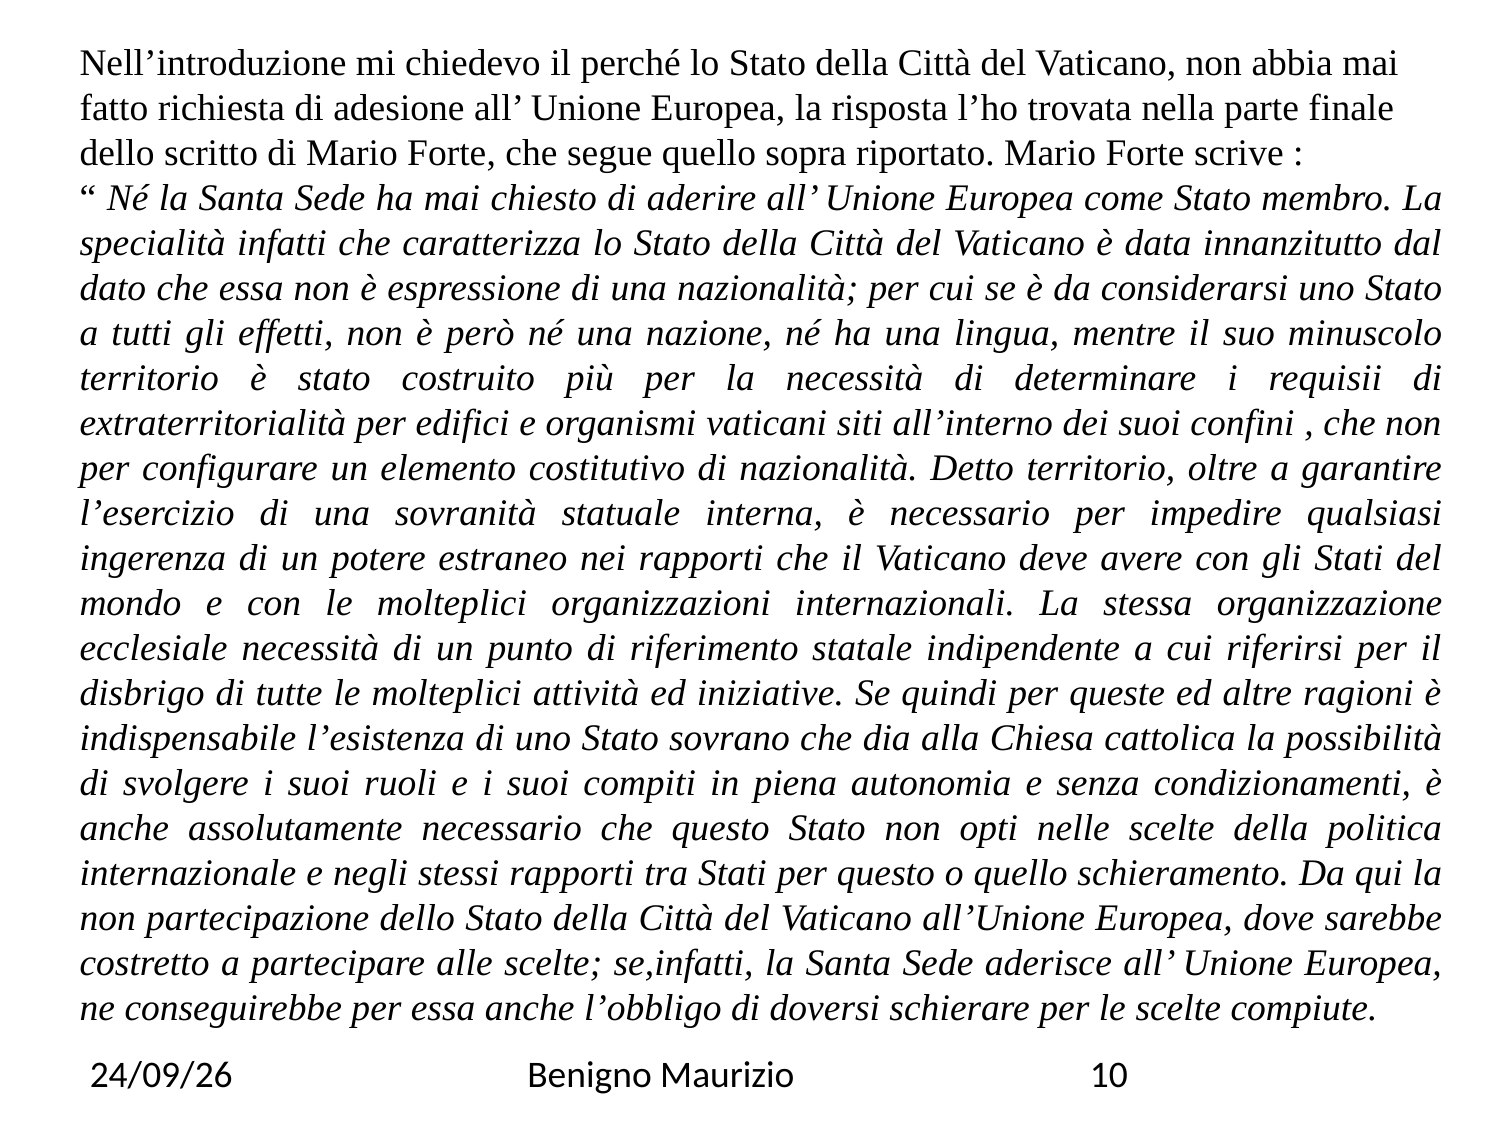

Nell’introduzione mi chiedevo il perché lo Stato della Città del Vaticano, non abbia mai fatto richiesta di adesione all’ Unione Europea, la risposta l’ho trovata nella parte finale dello scritto di Mario Forte, che segue quello sopra riportato. Mario Forte scrive :
“ Né la Santa Sede ha mai chiesto di aderire all’ Unione Europea come Stato membro. La specialità infatti che caratterizza lo Stato della Città del Vaticano è data innanzitutto dal dato che essa non è espressione di una nazionalità; per cui se è da considerarsi uno Stato a tutti gli effetti, non è però né una nazione, né ha una lingua, mentre il suo minuscolo territorio è stato costruito più per la necessità di determinare i requisii di extraterritorialità per edifici e organismi vaticani siti all’interno dei suoi confini , che non per configurare un elemento costitutivo di nazionalità. Detto territorio, oltre a garantire l’esercizio di una sovranità statuale interna, è necessario per impedire qualsiasi ingerenza di un potere estraneo nei rapporti che il Vaticano deve avere con gli Stati del mondo e con le molteplici organizzazioni internazionali. La stessa organizzazione ecclesiale necessità di un punto di riferimento statale indipendente a cui riferirsi per il disbrigo di tutte le molteplici attività ed iniziative. Se quindi per queste ed altre ragioni è indispensabile l’esistenza di uno Stato sovrano che dia alla Chiesa cattolica la possibilità di svolgere i suoi ruoli e i suoi compiti in piena autonomia e senza condizionamenti, è anche assolutamente necessario che questo Stato non opti nelle scelte della politica internazionale e negli stessi rapporti tra Stati per questo o quello schieramento. Da qui la non partecipazione dello Stato della Città del Vaticano all’Unione Europea, dove sarebbe costretto a partecipare alle scelte; se,infatti, la Santa Sede aderisce all’ Unione Europea, ne conseguirebbe per essa anche l’obbligo di doversi schierare per le scelte compiute.
Benigno Maurizio